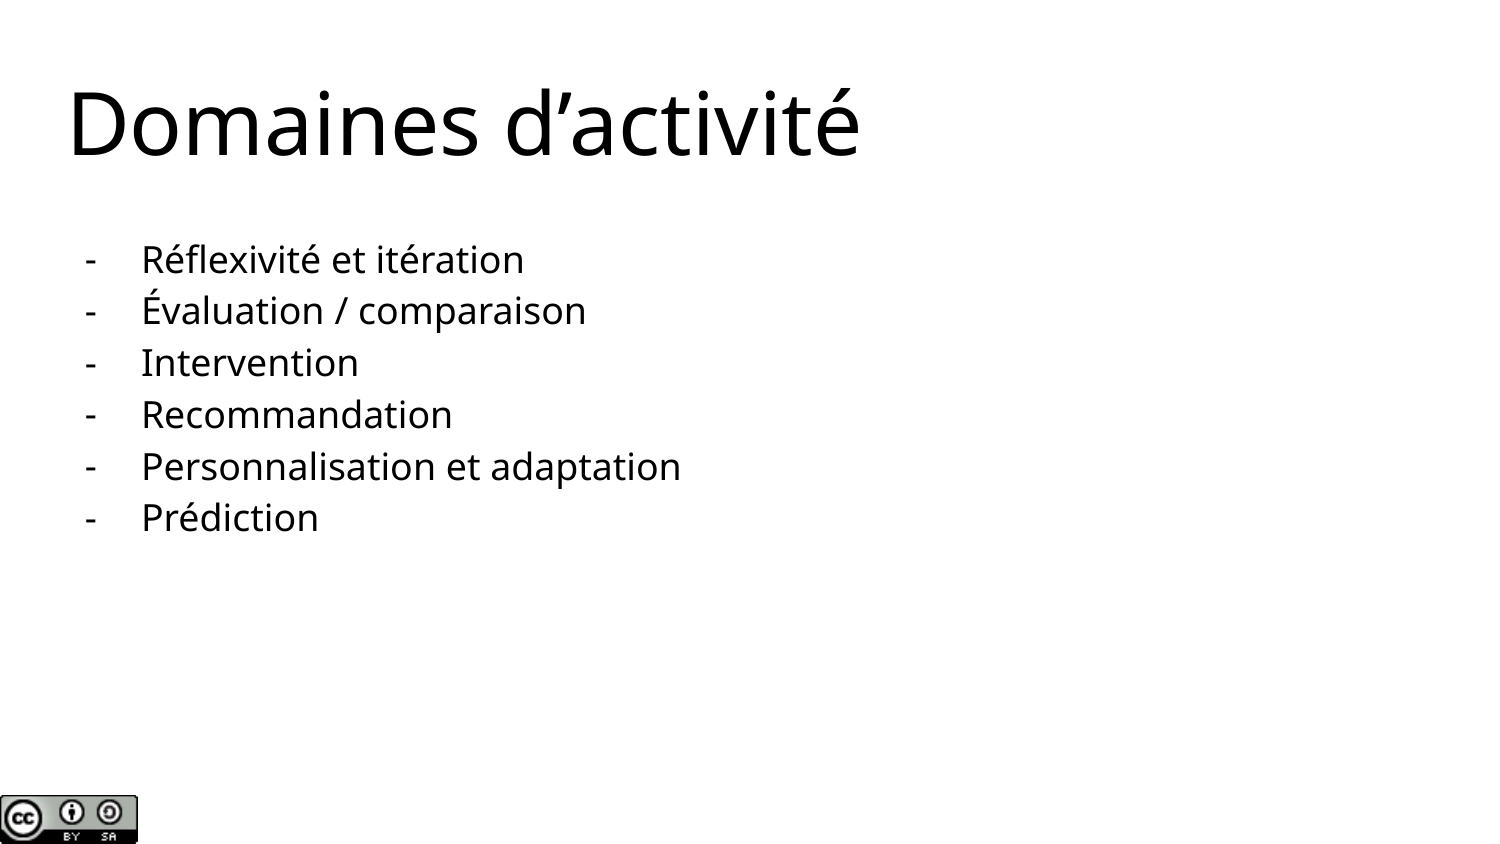

# Domaines d’activité
Réflexivité et itération
Évaluation / comparaison
Intervention
Recommandation
Personnalisation et adaptation
Prédiction